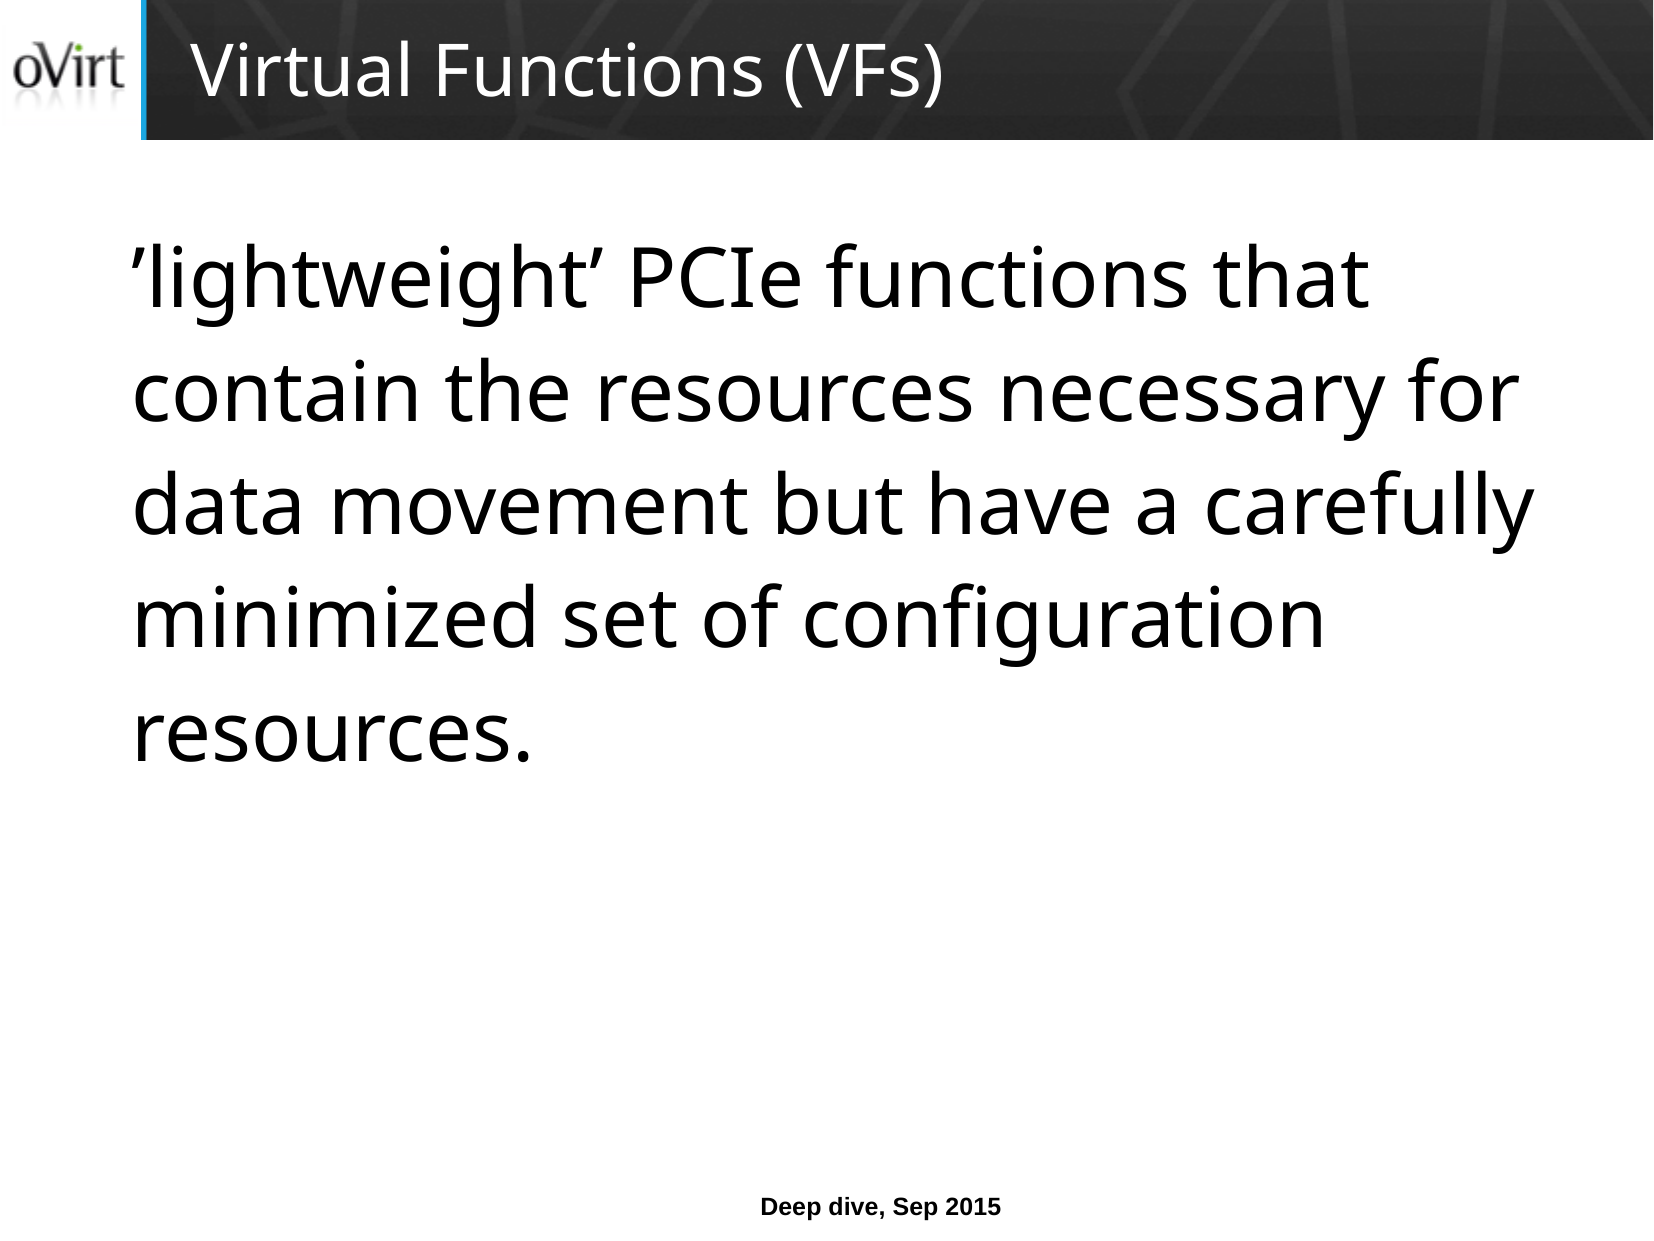

# Virtual Functions (VFs)
’lightweight’ PCIe functions that contain the resources necessary for data movement but have a carefully minimized set of configuration resources.